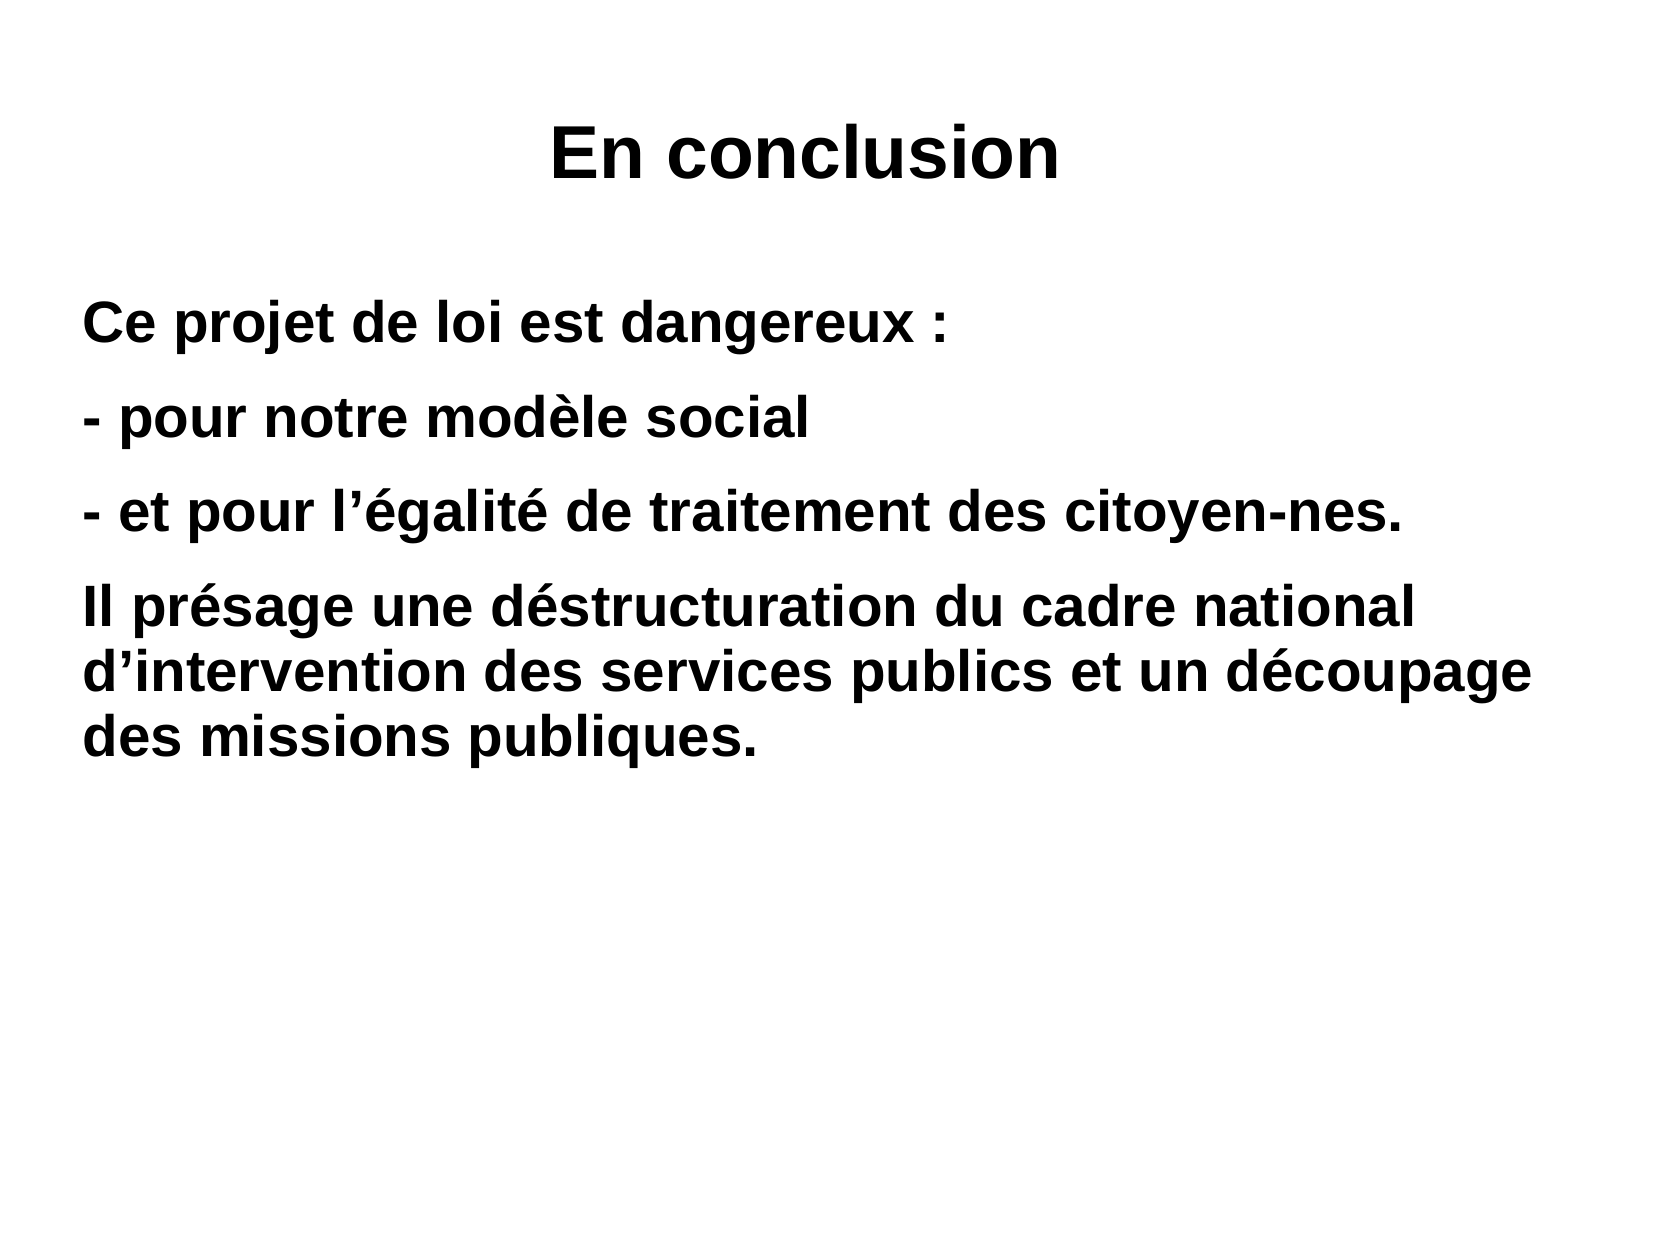

# En conclusion
Ce projet de loi est dangereux :
- pour notre modèle social
- et pour l’égalité de traitement des citoyen-nes.
Il présage une déstructuration du cadre national d’intervention des services publics et un découpage des missions publiques.